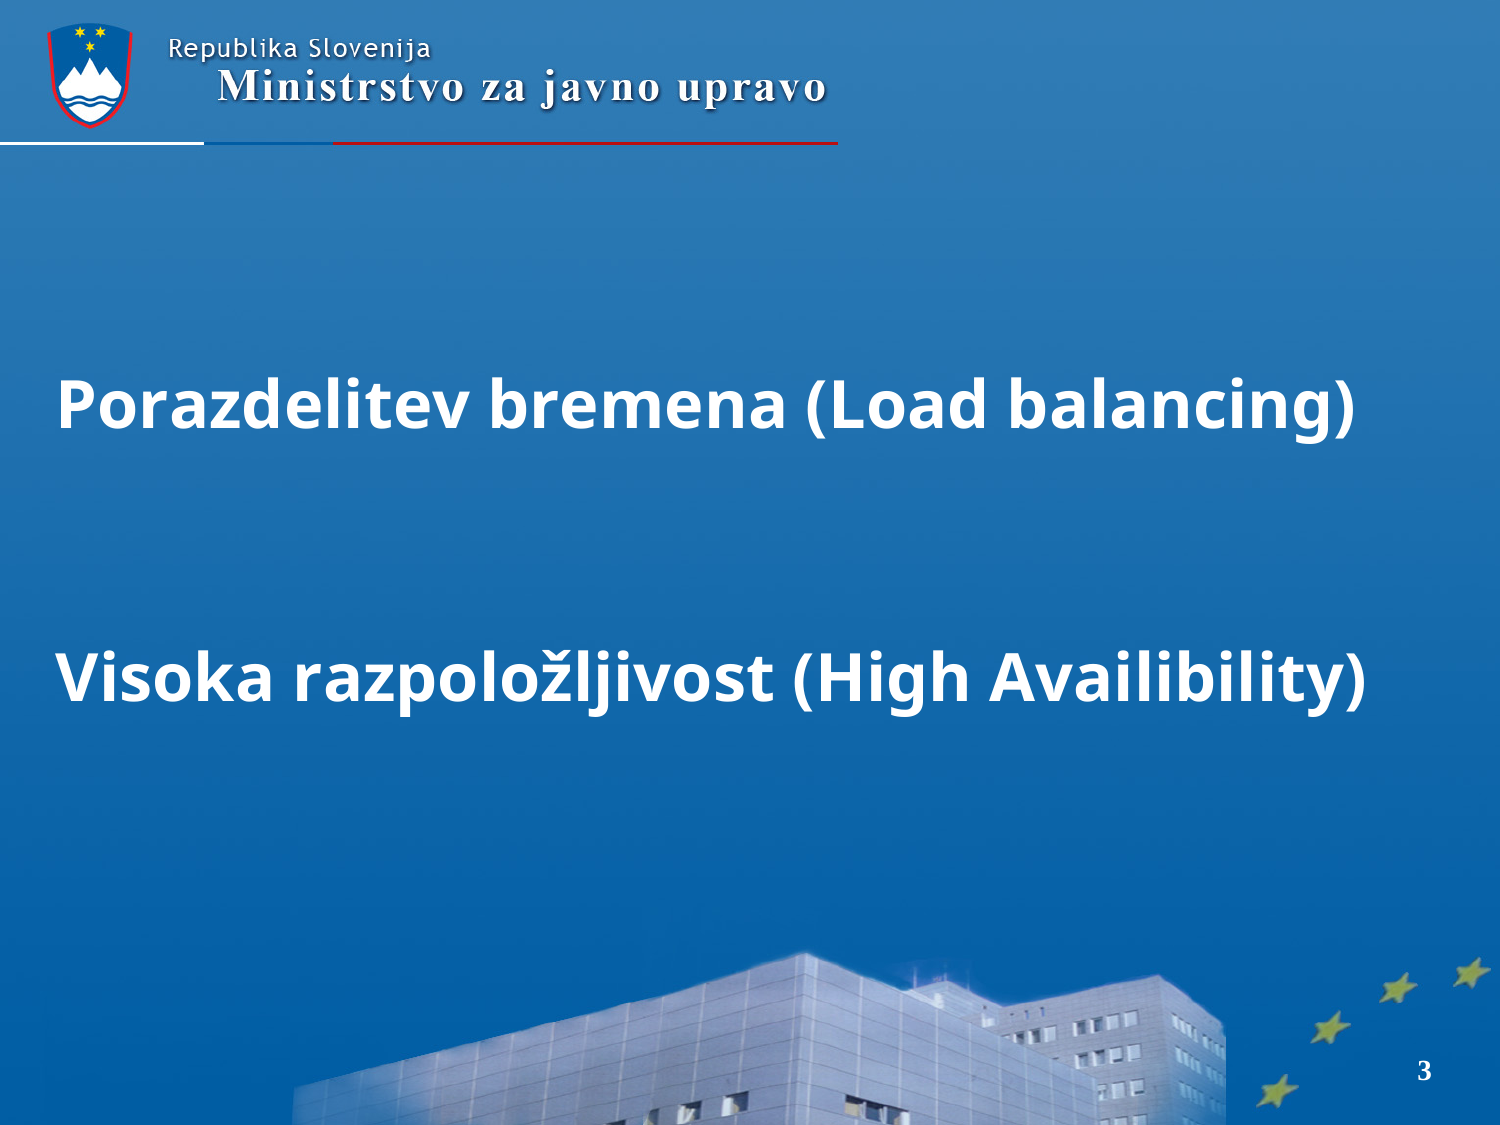

# Porazdelitev bremena (Load balancing) Visoka razpoložljivost (High Availibility)
3